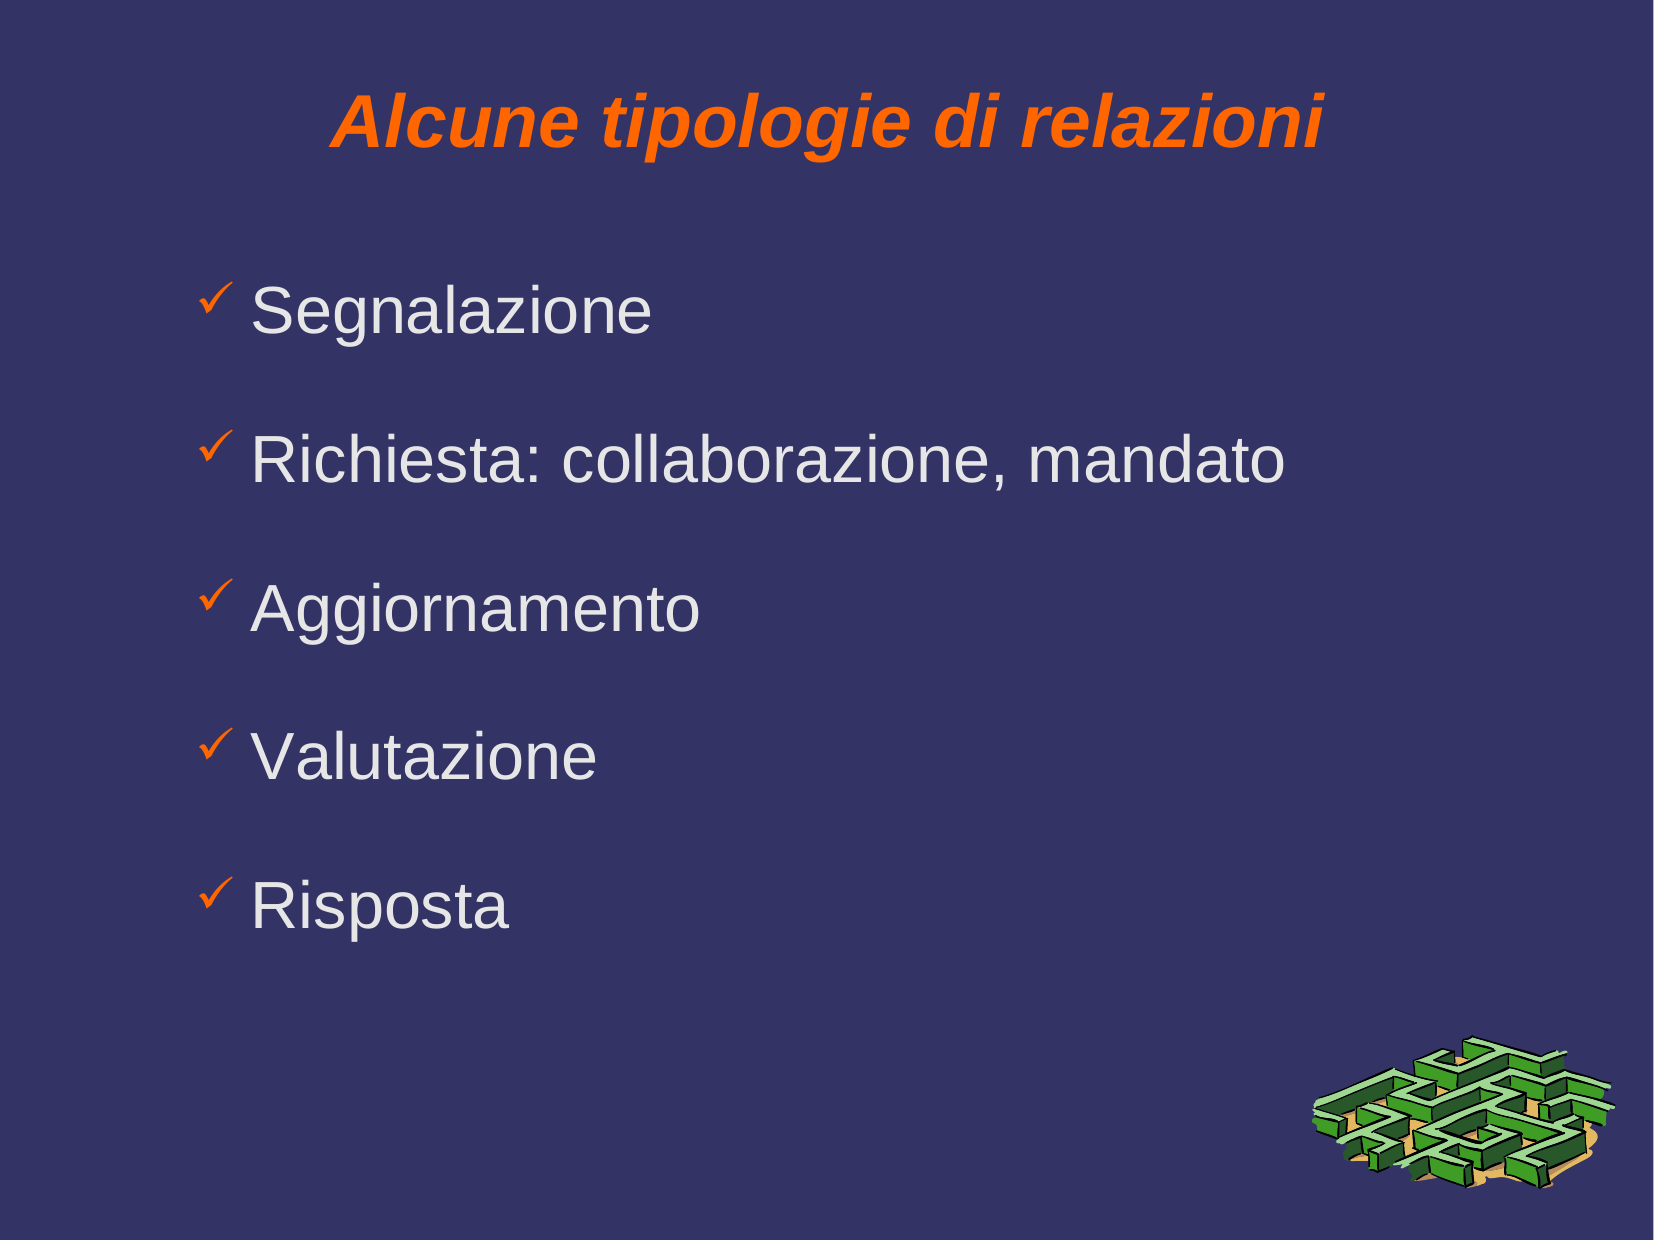

Alcune tipologie di relazioni
Segnalazione
Richiesta: collaborazione, mandato
Aggiornamento
Valutazione
Risposta